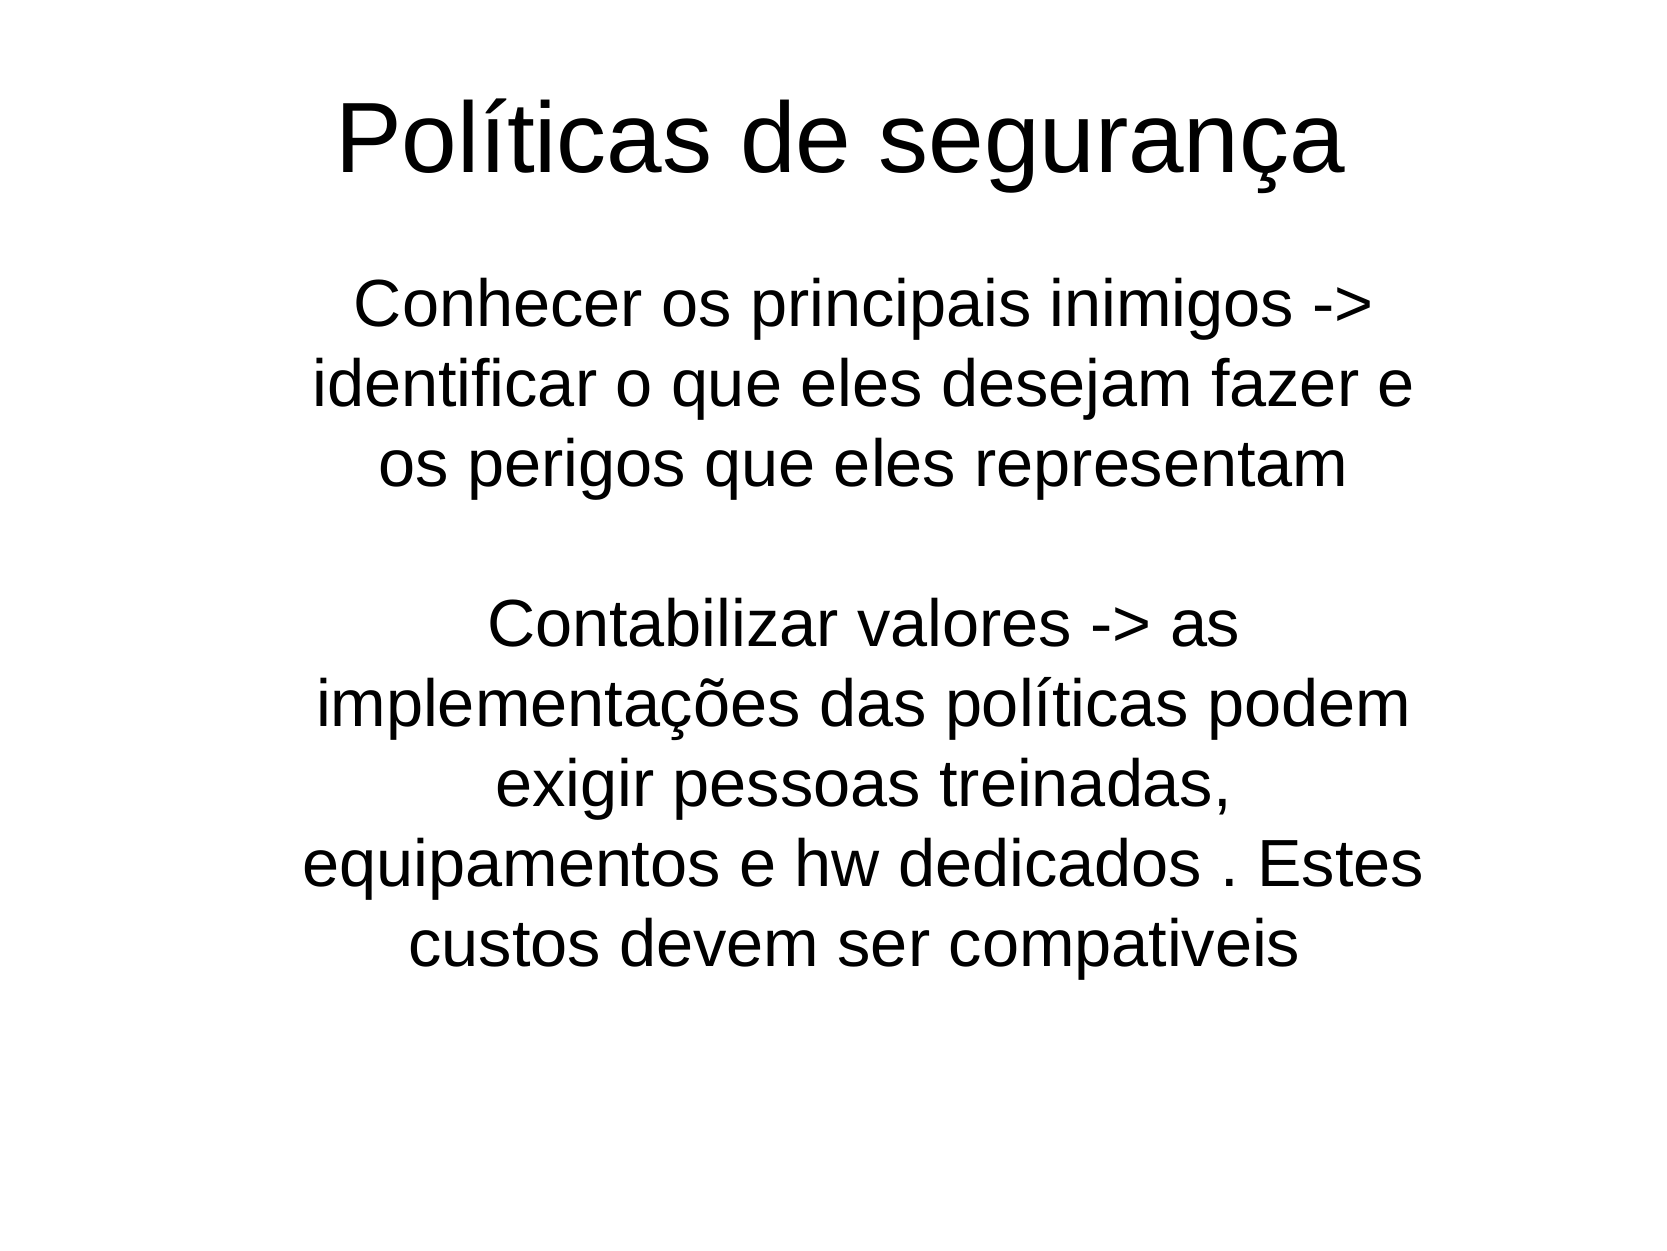

# Políticas de segurança
Conhecer os principais inimigos -> identificar o que eles desejam fazer e os perigos que eles representam
Contabilizar valores -> as implementações das políticas podem exigir pessoas treinadas, equipamentos e hw dedicados . Estes custos devem ser compativeis